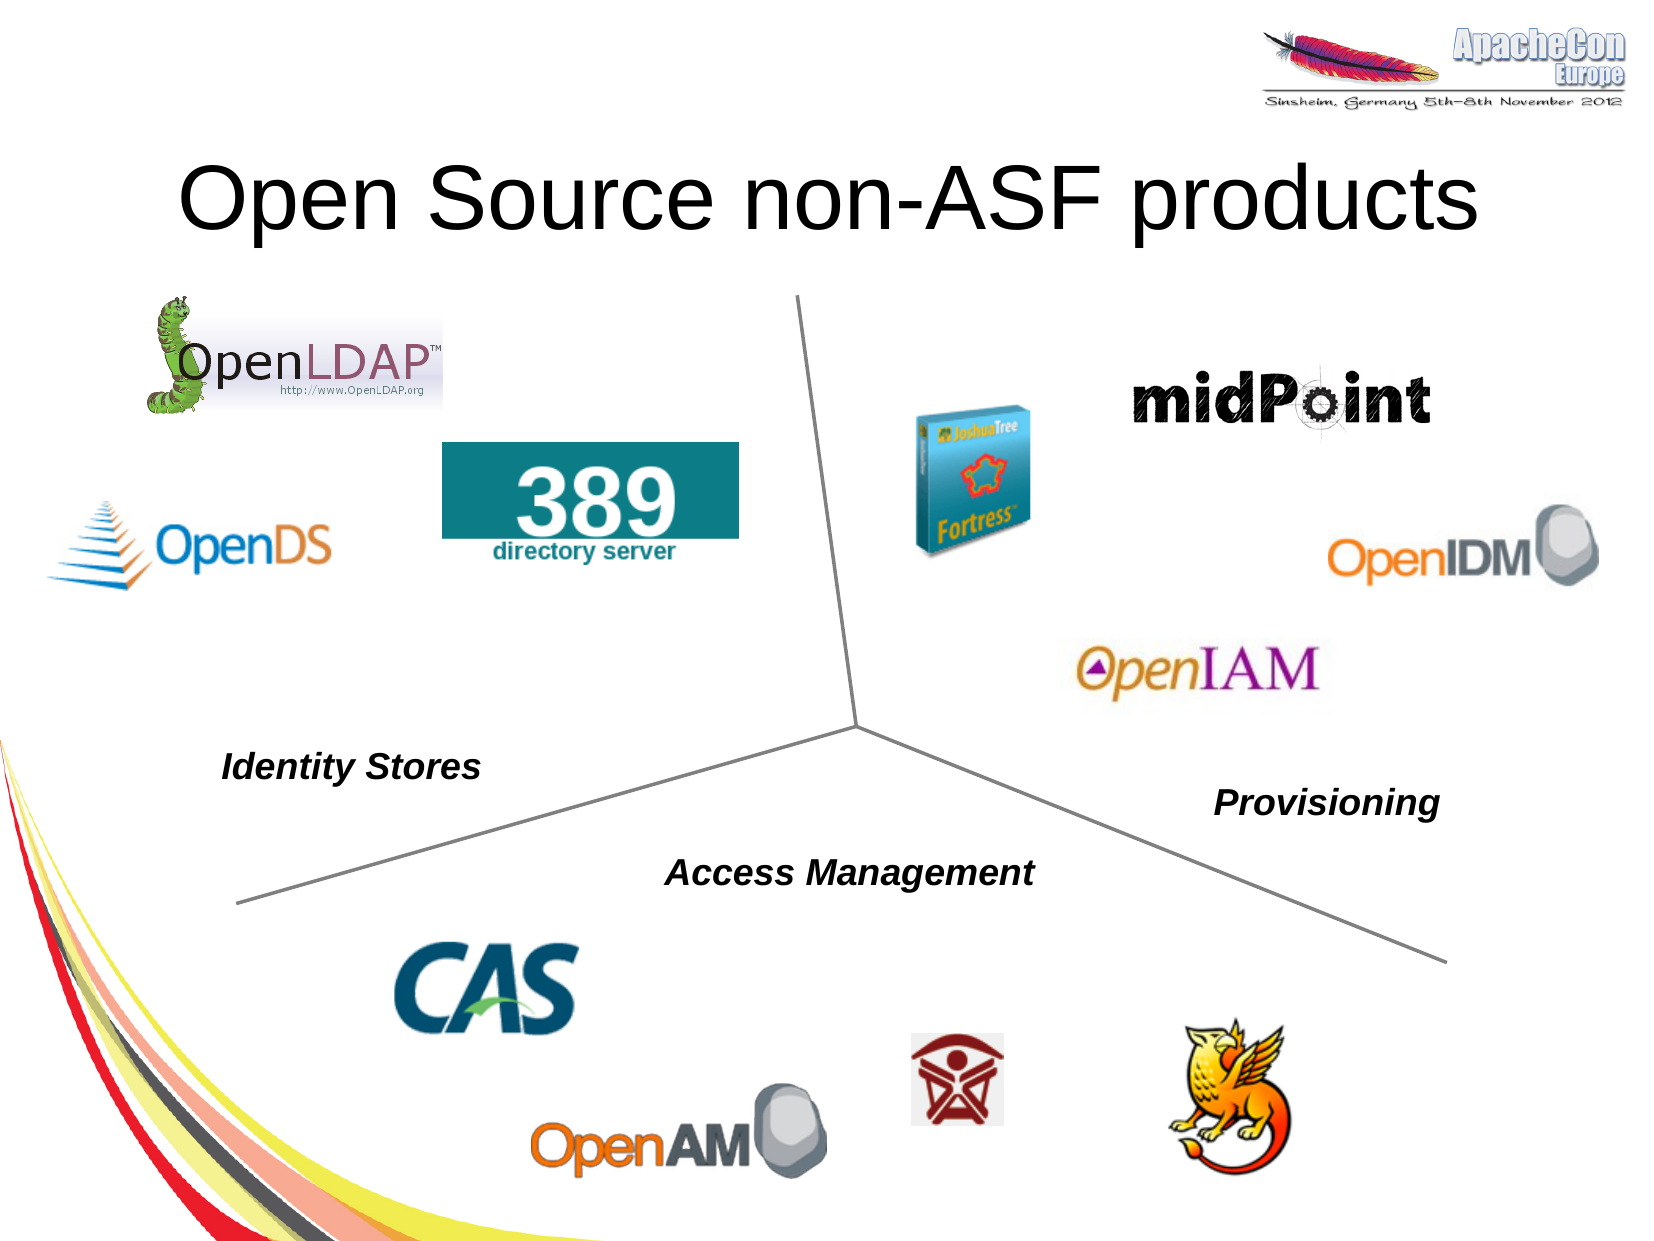

# Open Source non-ASF products
Identity Stores
Provisioning
Access Management